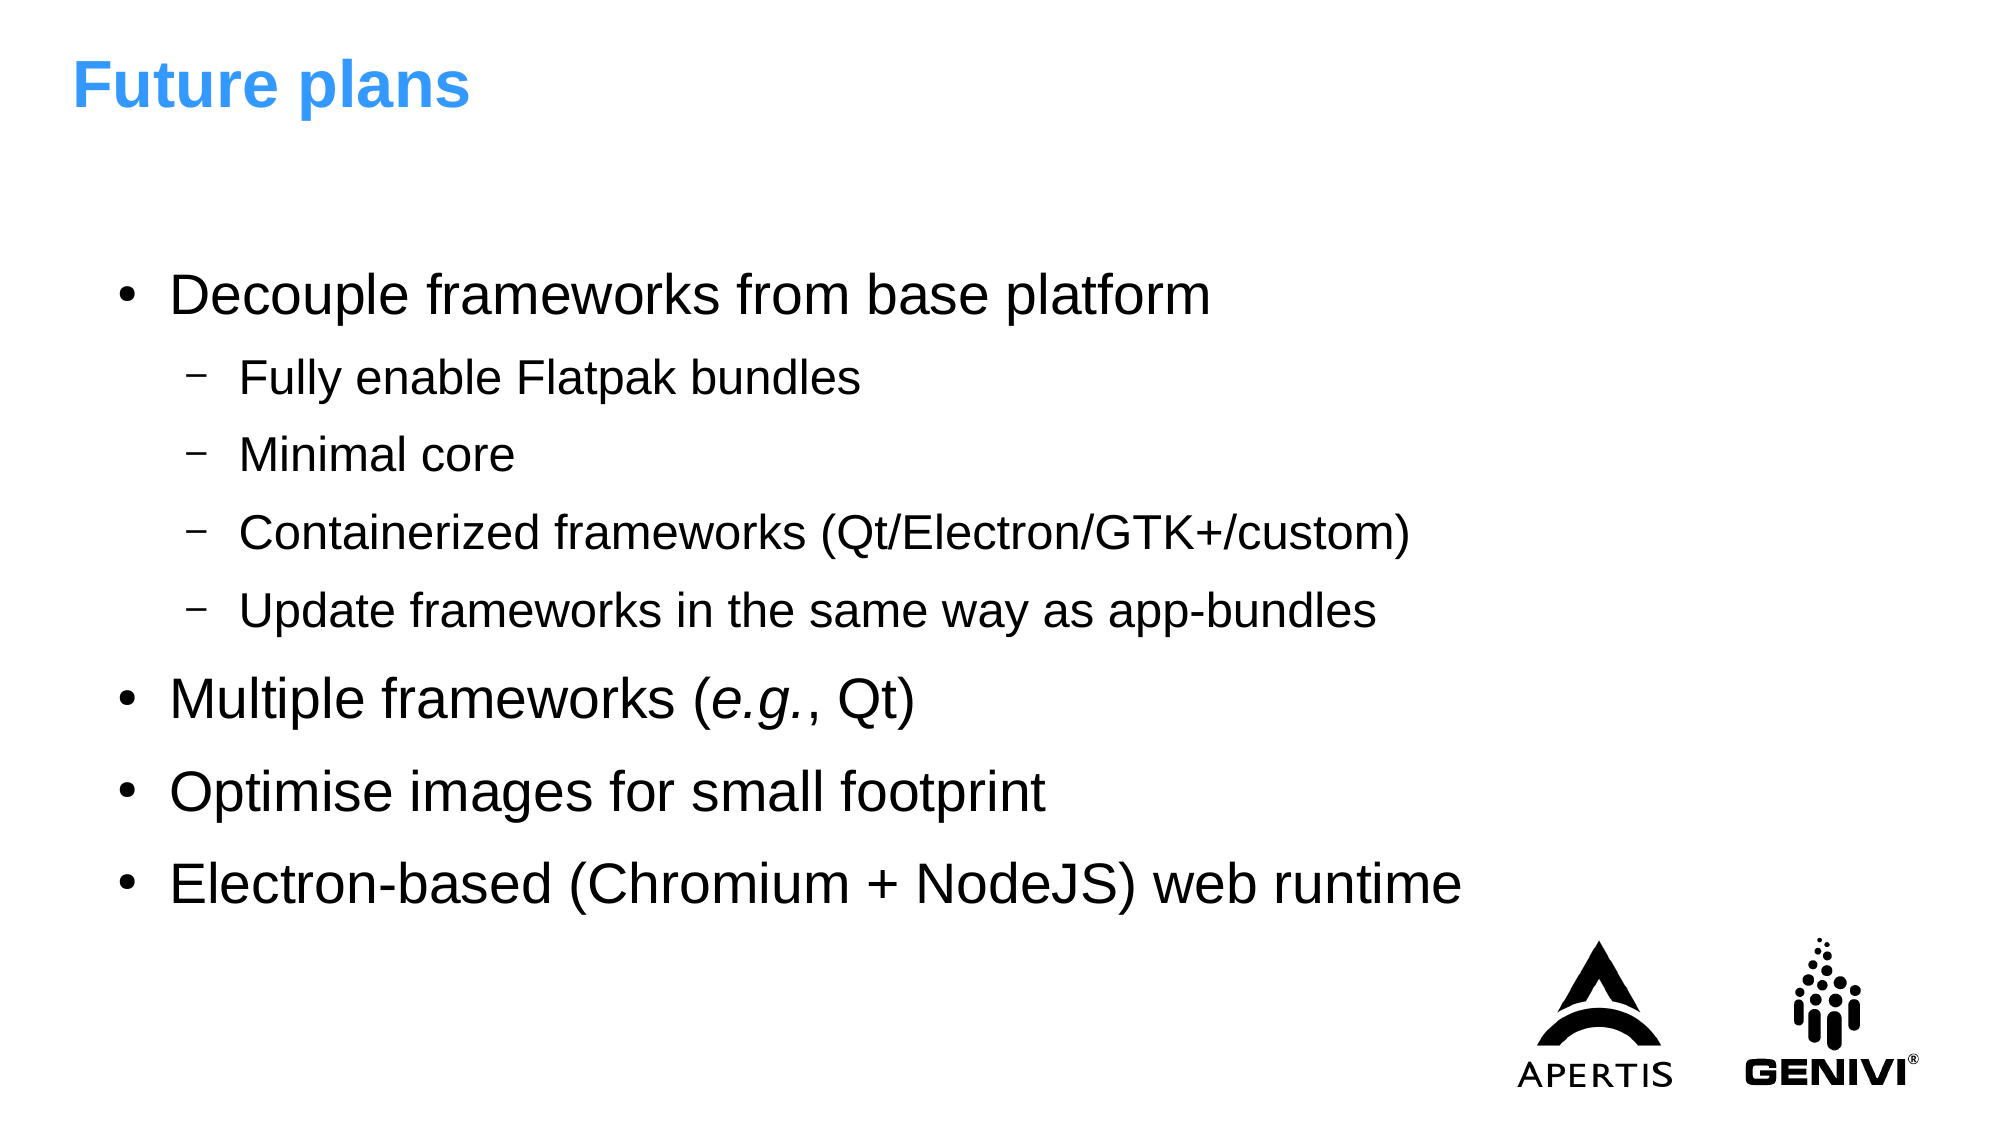

# Future plans
Decouple frameworks from base platform
Fully enable Flatpak bundles
Minimal core
Containerized frameworks (Qt/Electron/GTK+/custom)
Update frameworks in the same way as app-bundles
Multiple frameworks (e.g., Qt)
Optimise images for small footprint
Electron-based (Chromium + NodeJS) web runtime